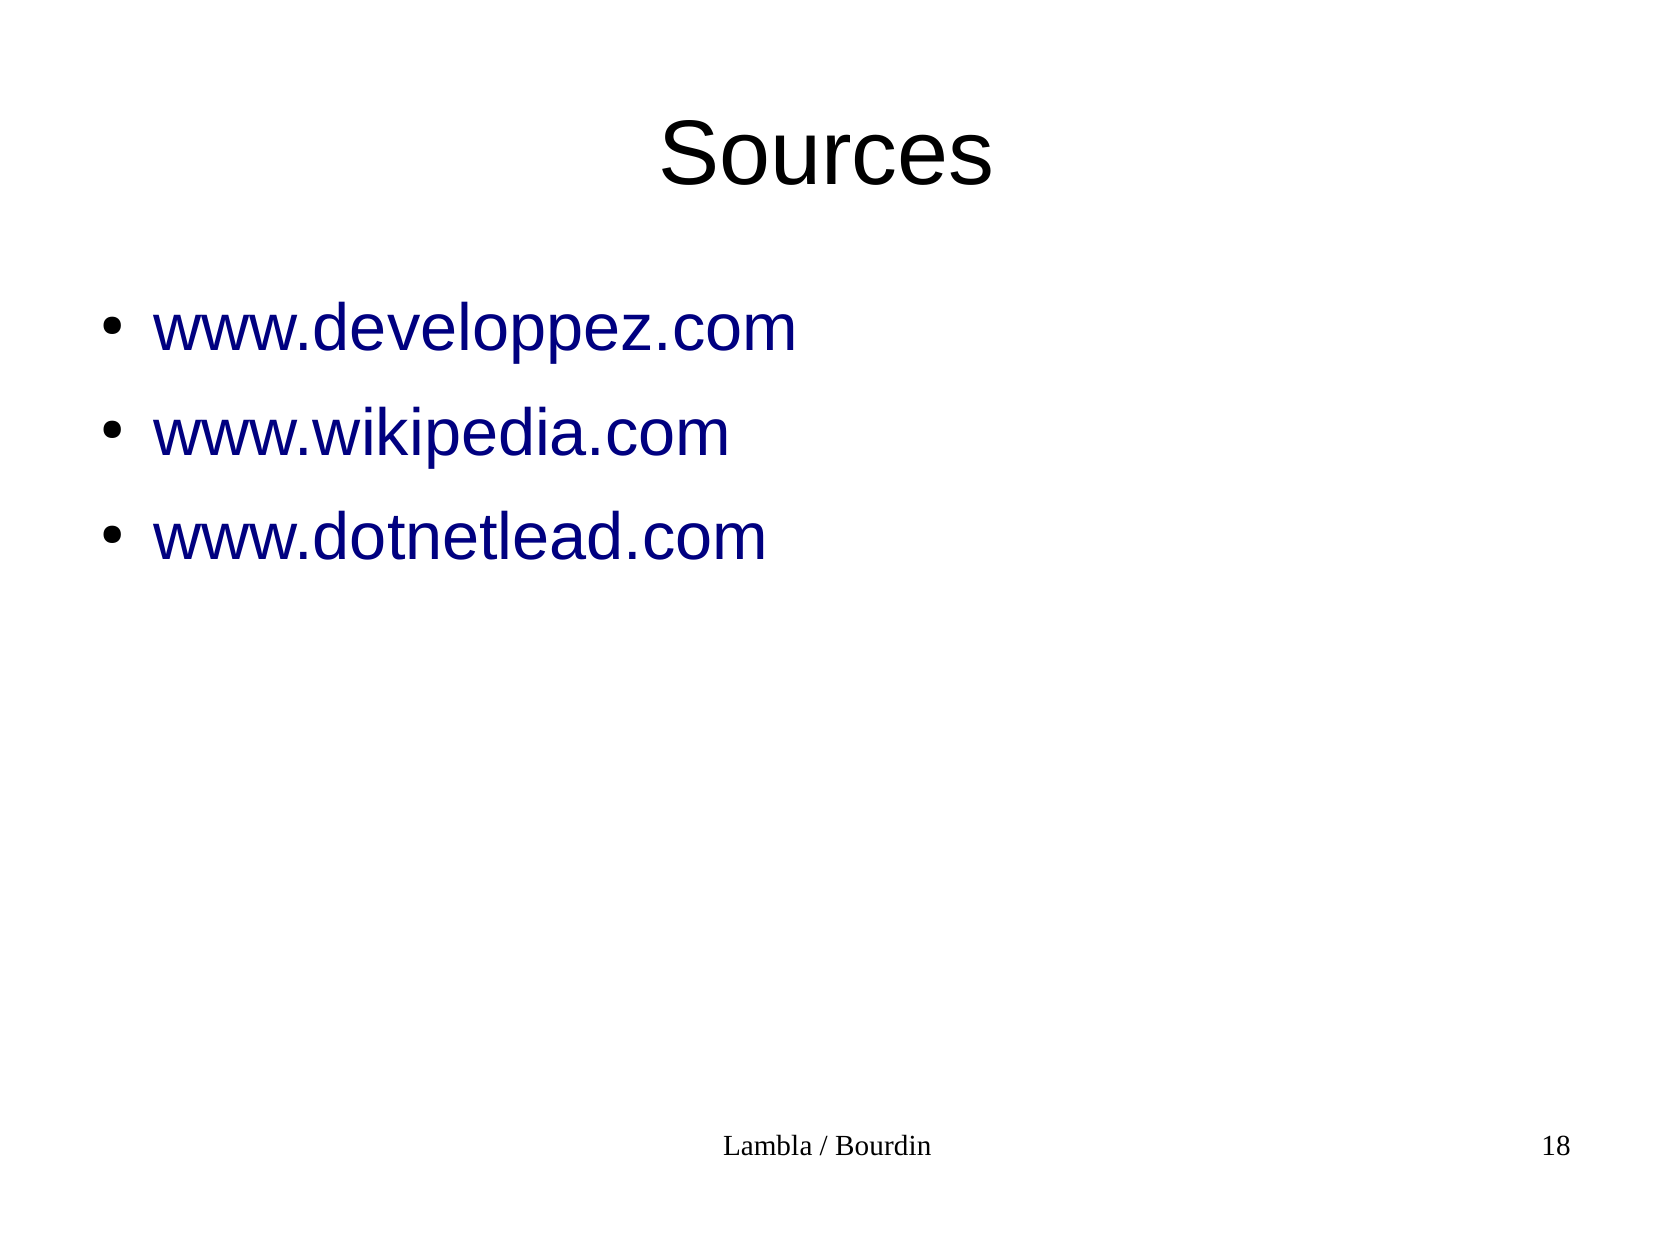

# Sources
www.developpez.com
www.wikipedia.com
www.dotnetlead.com
Lambla / Bourdin
18